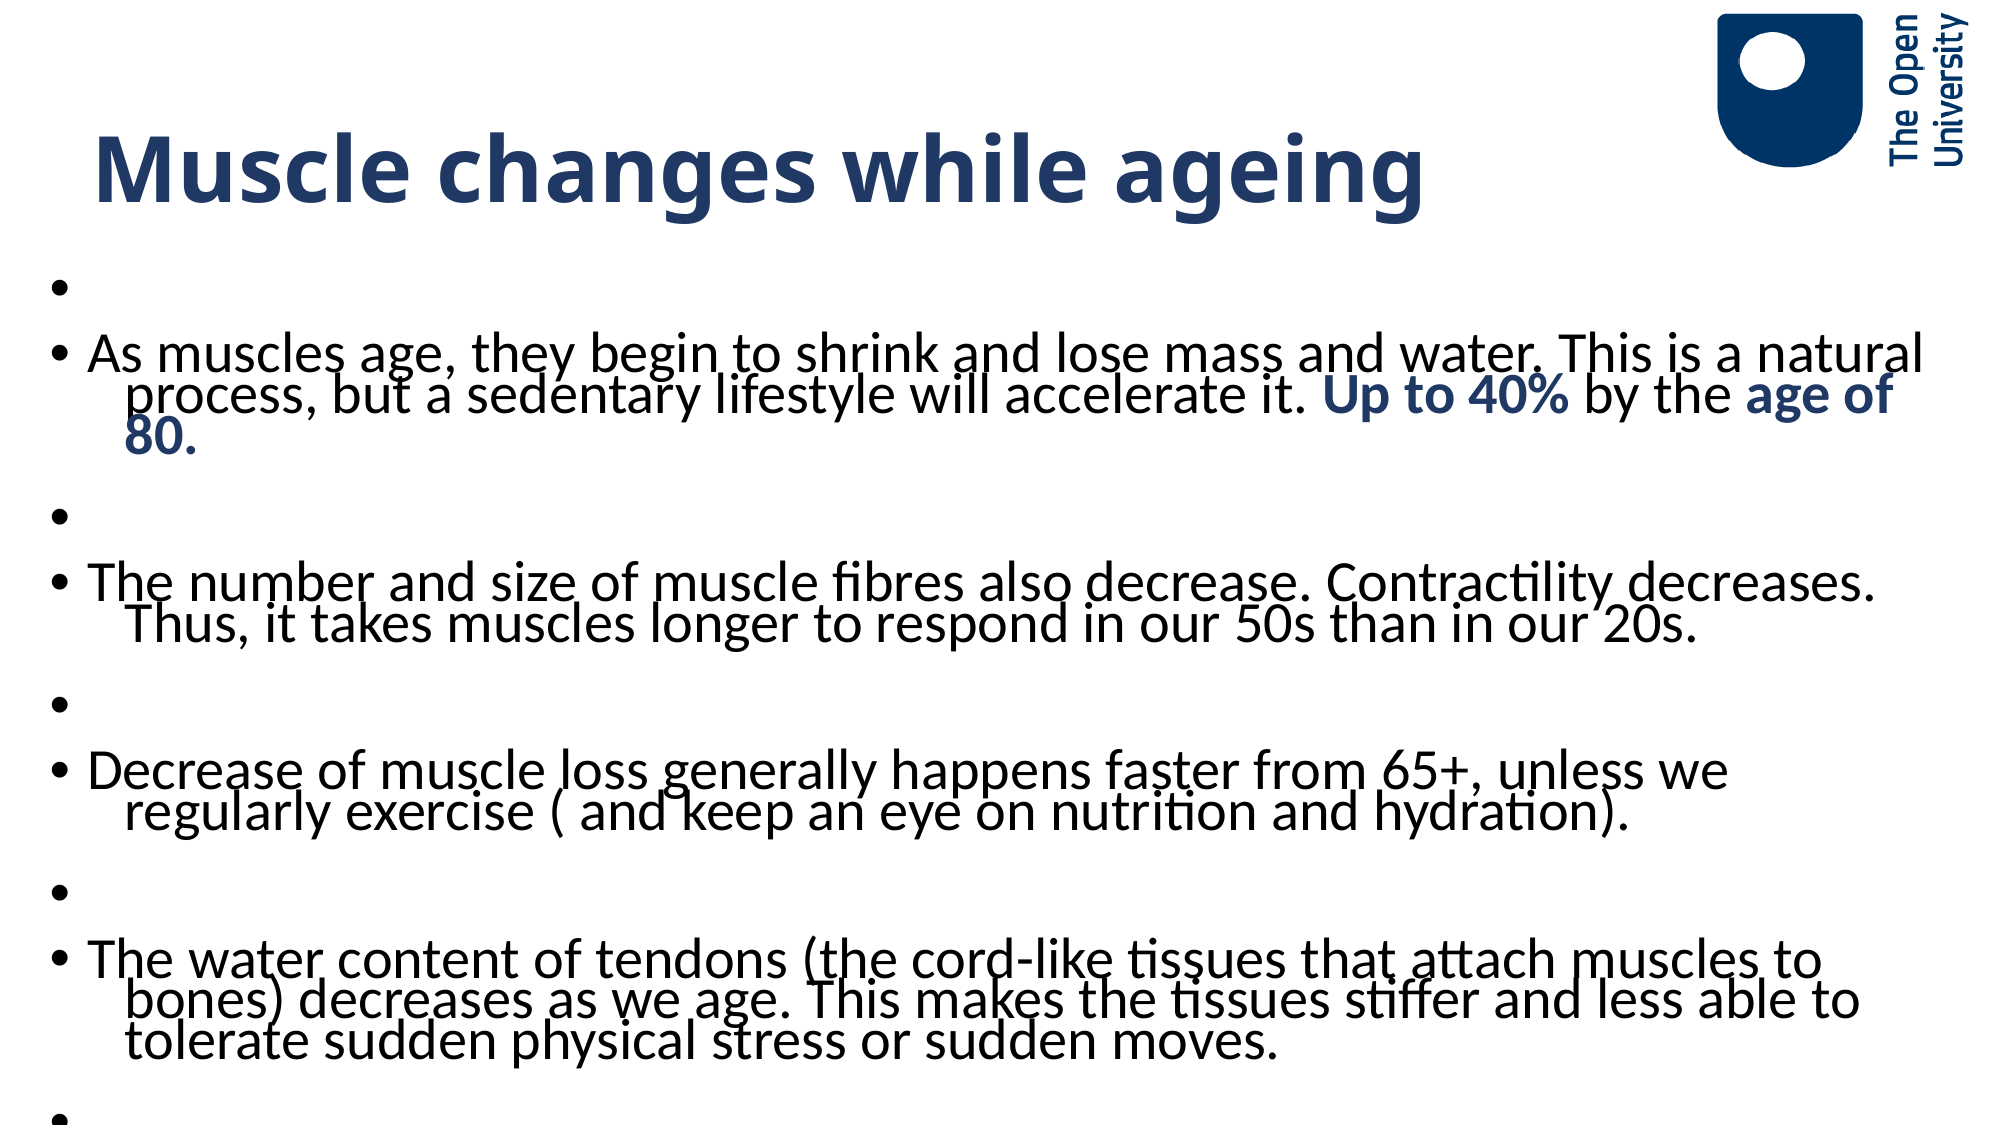

# Muscle changes while ageing
As muscles age, they begin to shrink and lose mass and water. This is a natural process, but a sedentary lifestyle will accelerate it. Up to 40% by the age of 80.
The number and size of muscle fibres also decrease. Contractility decreases. Thus, it takes muscles longer to respond in our 50s than in our 20s.
Decrease of muscle loss generally happens faster from 65+, unless we regularly exercise ( and keep an eye on nutrition and hydration).
The water content of tendons (the cord-like tissues that attach muscles to bones) decreases as we age. This makes the tissues stiffer and less able to tolerate sudden physical stress or sudden moves.